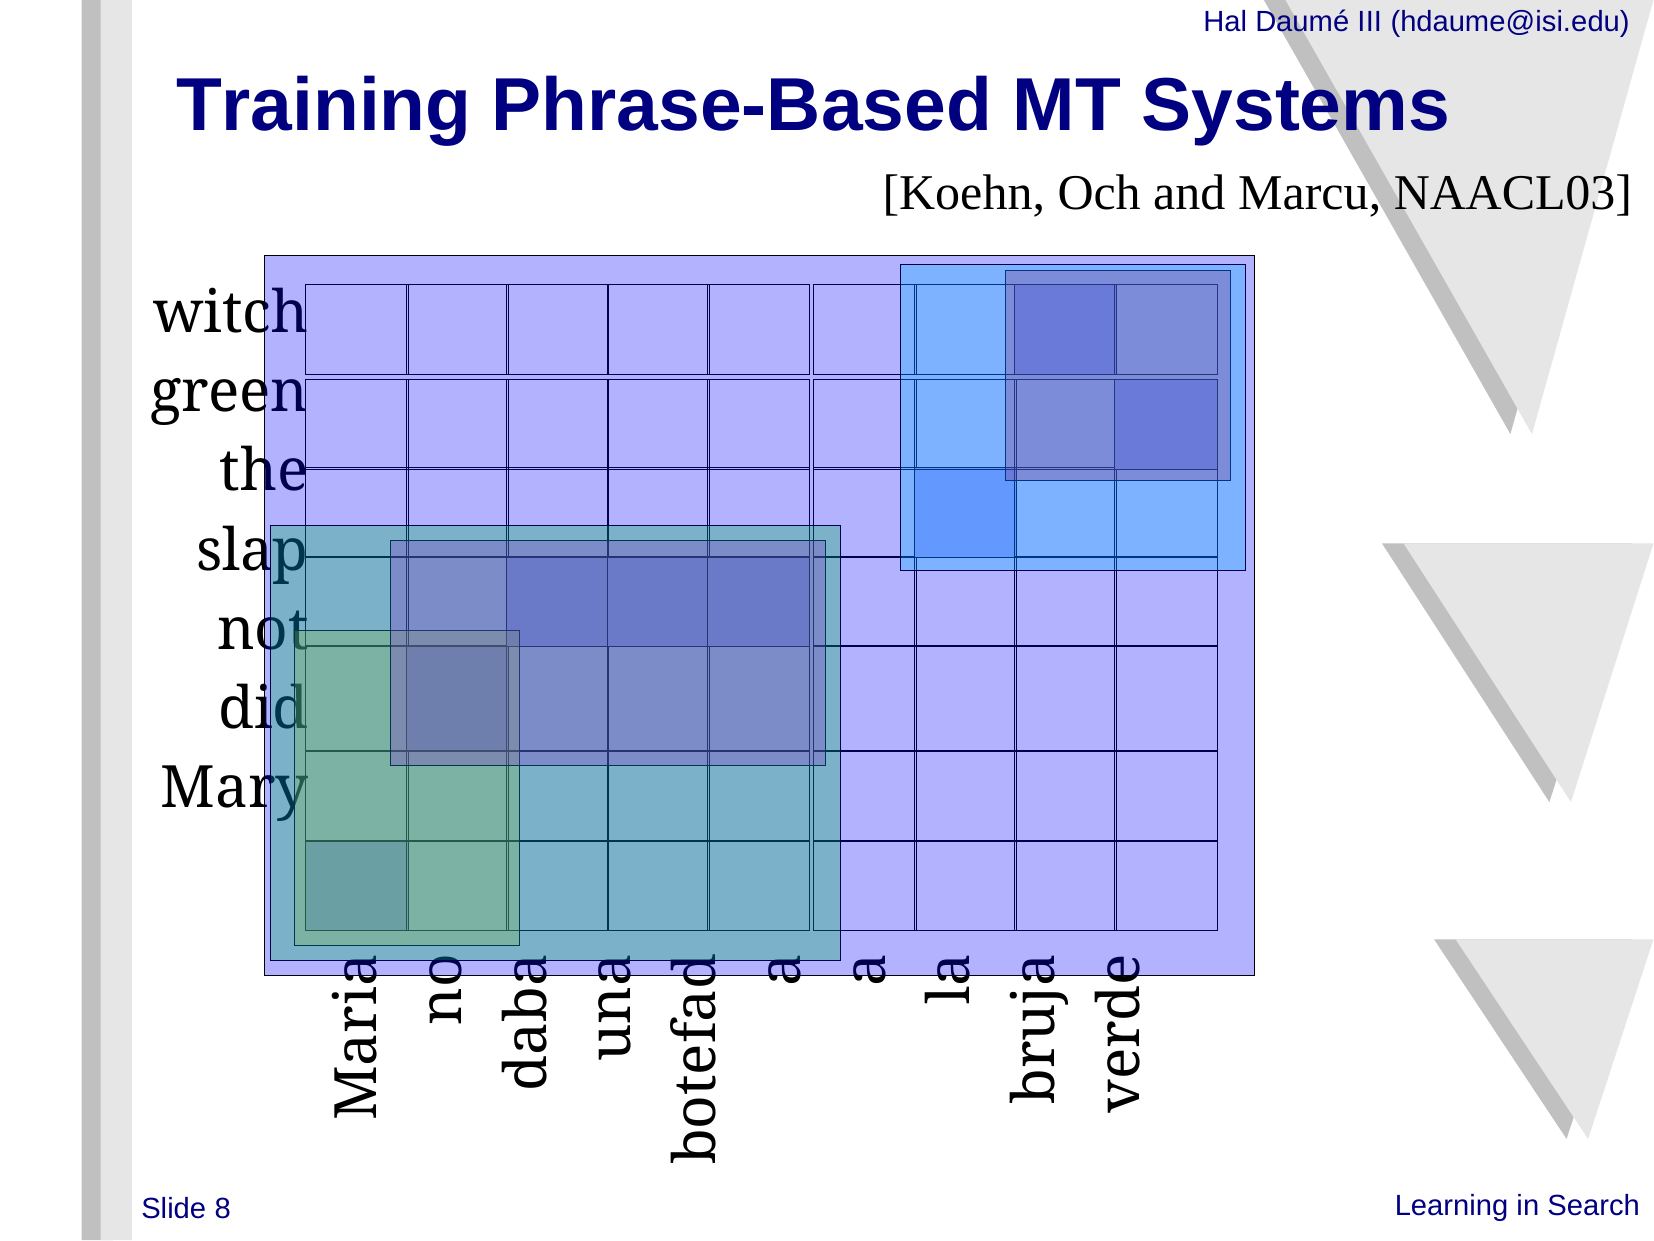

# Training Phrase-Based MT Systems
[Koehn, Och and Marcu, NAACL03]
witch
green
the
slap
not
did
Mary
Maria
no
daba
una
botefada
a
la
bruja
verde